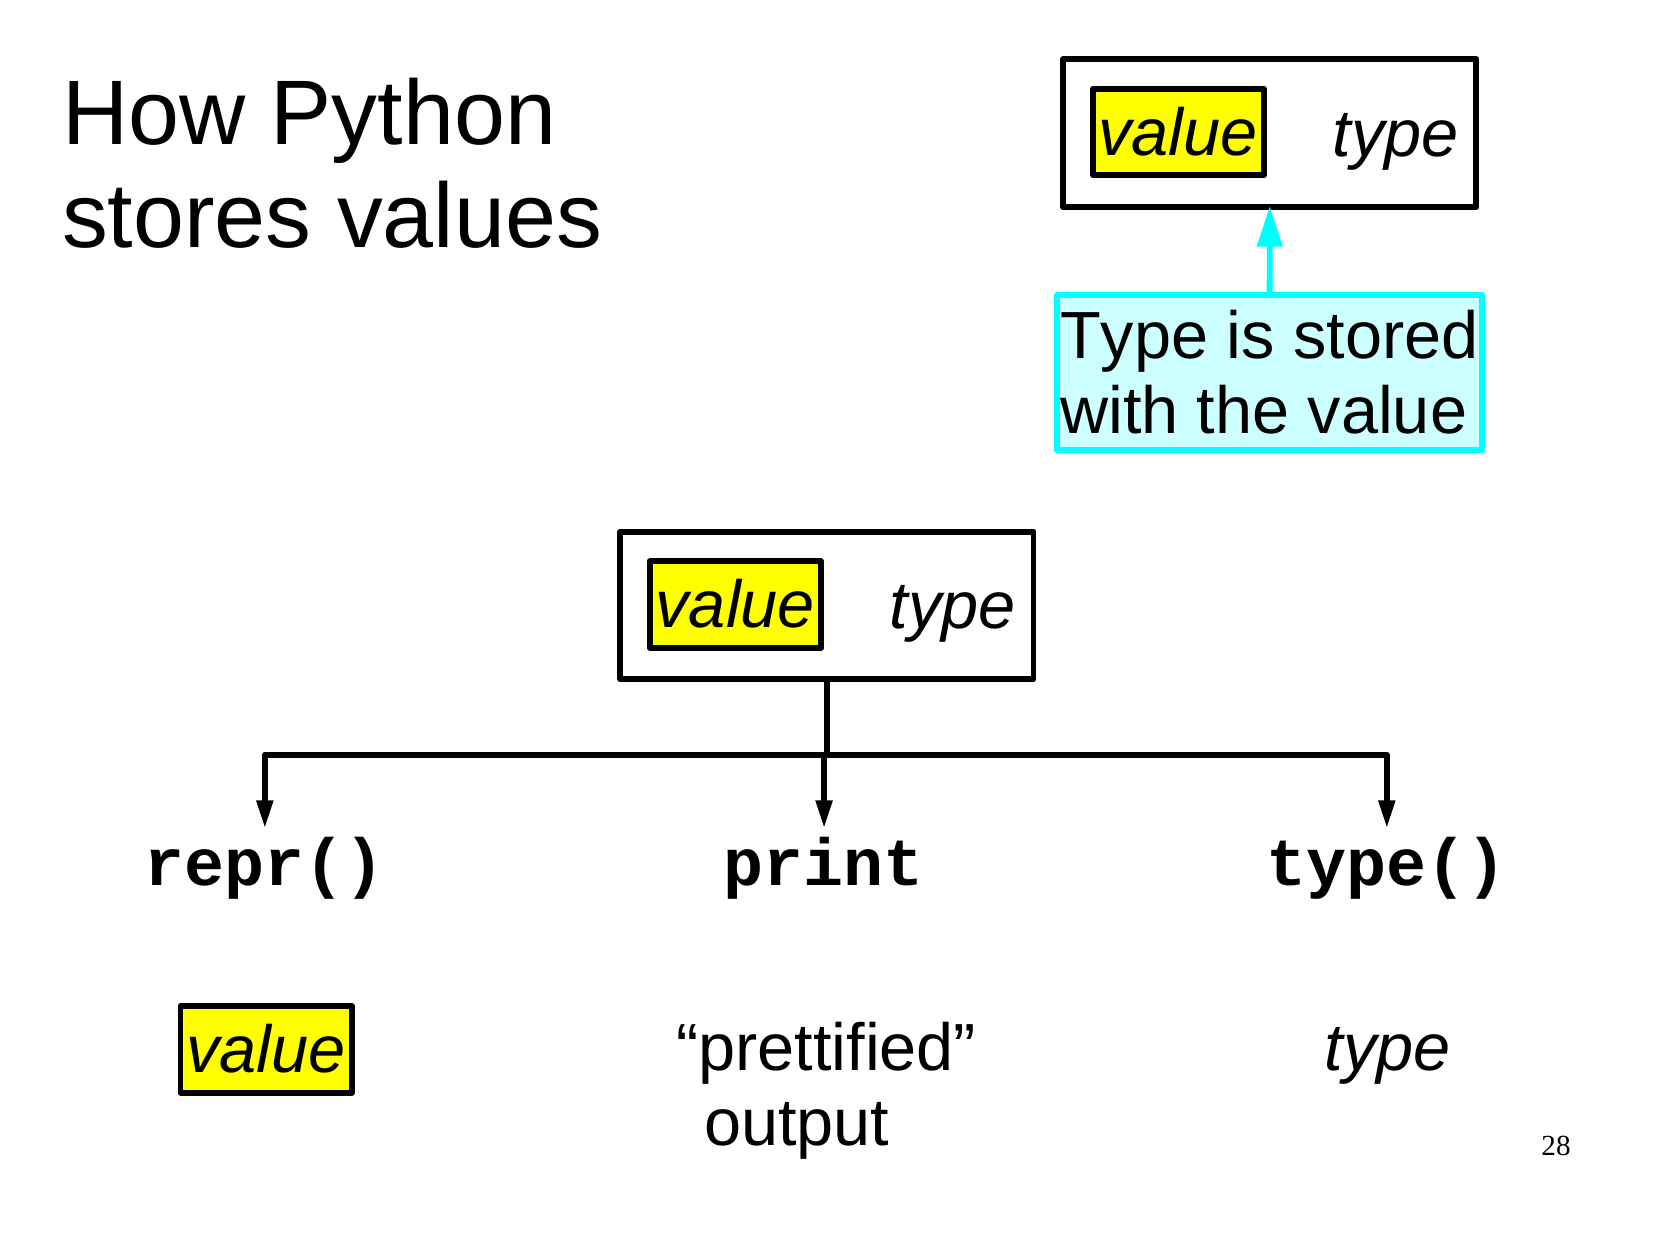

How Python
stores values
type
value
Type is stored
with the value
type
value
repr()
print
type()
“prettified”
	output
type
value
28